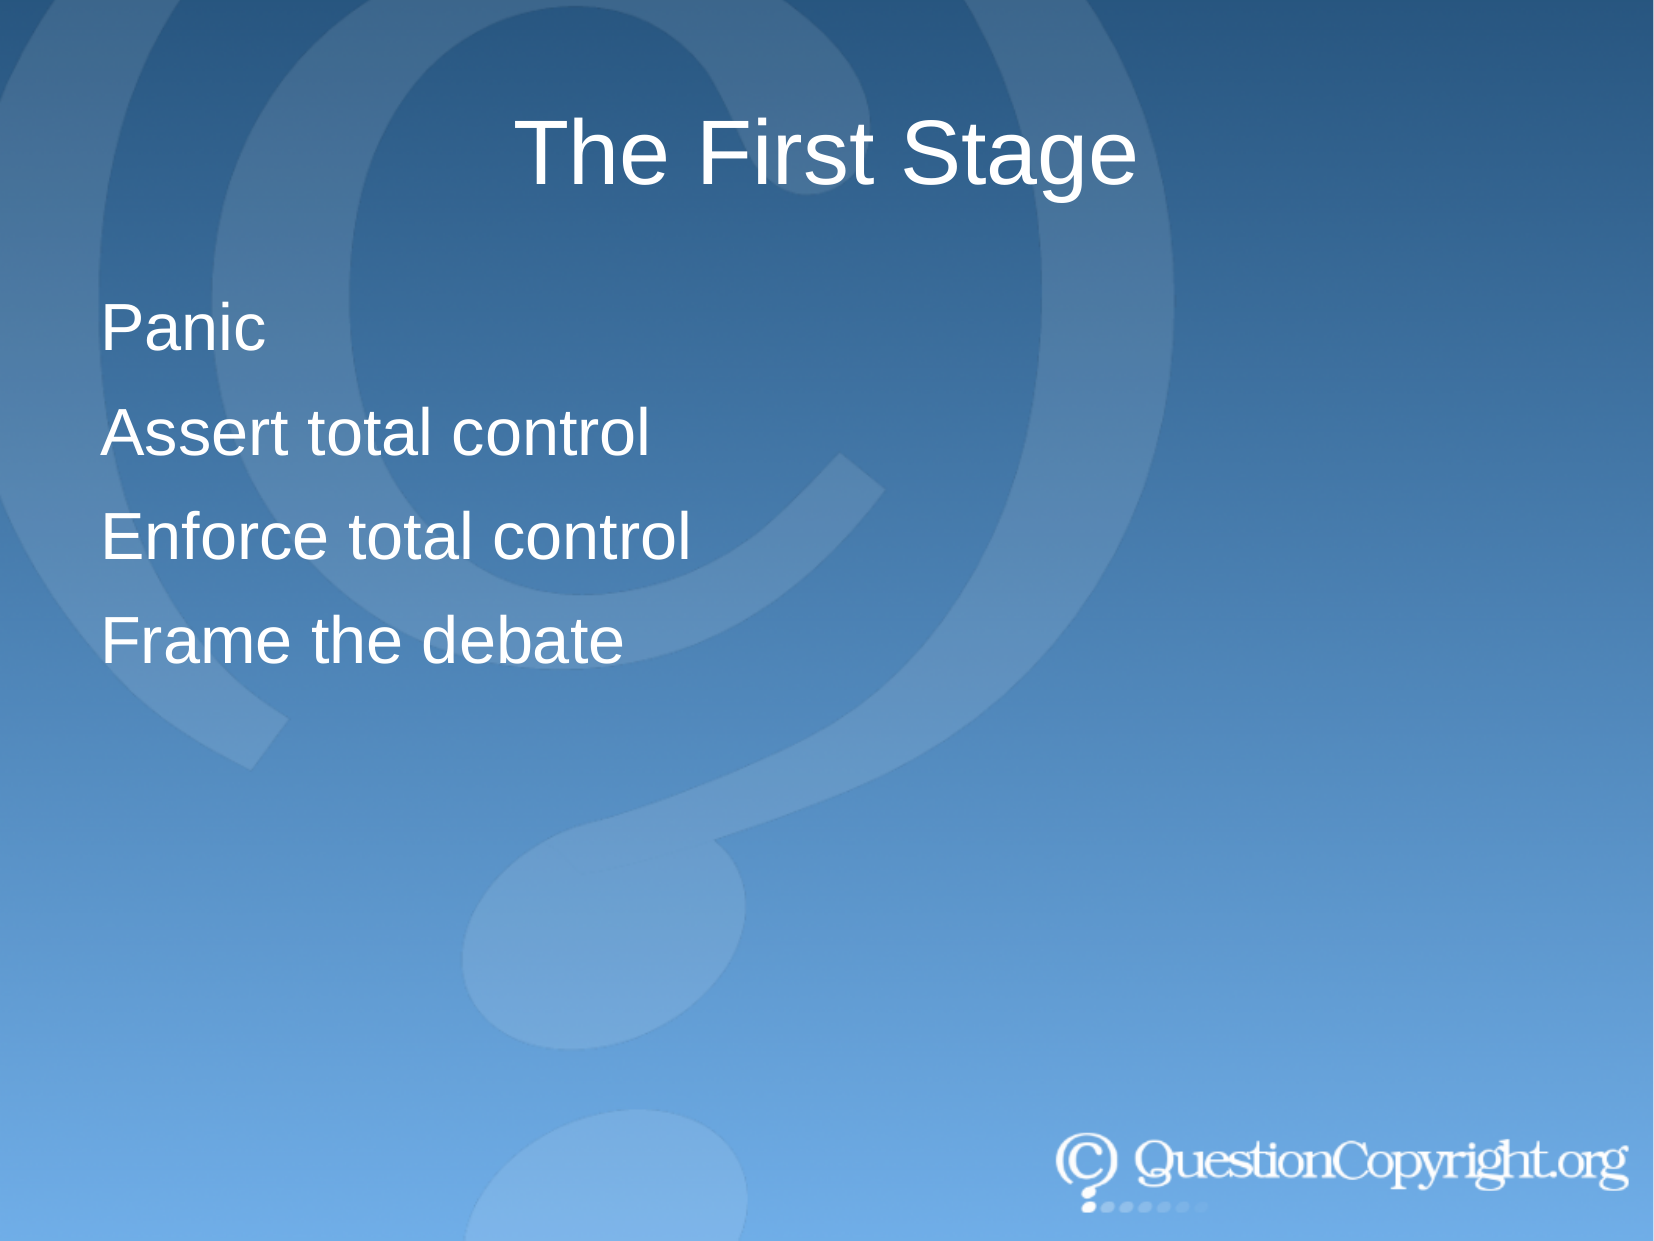

# The First Stage
Panic
Assert total control
Enforce total control
Frame the debate